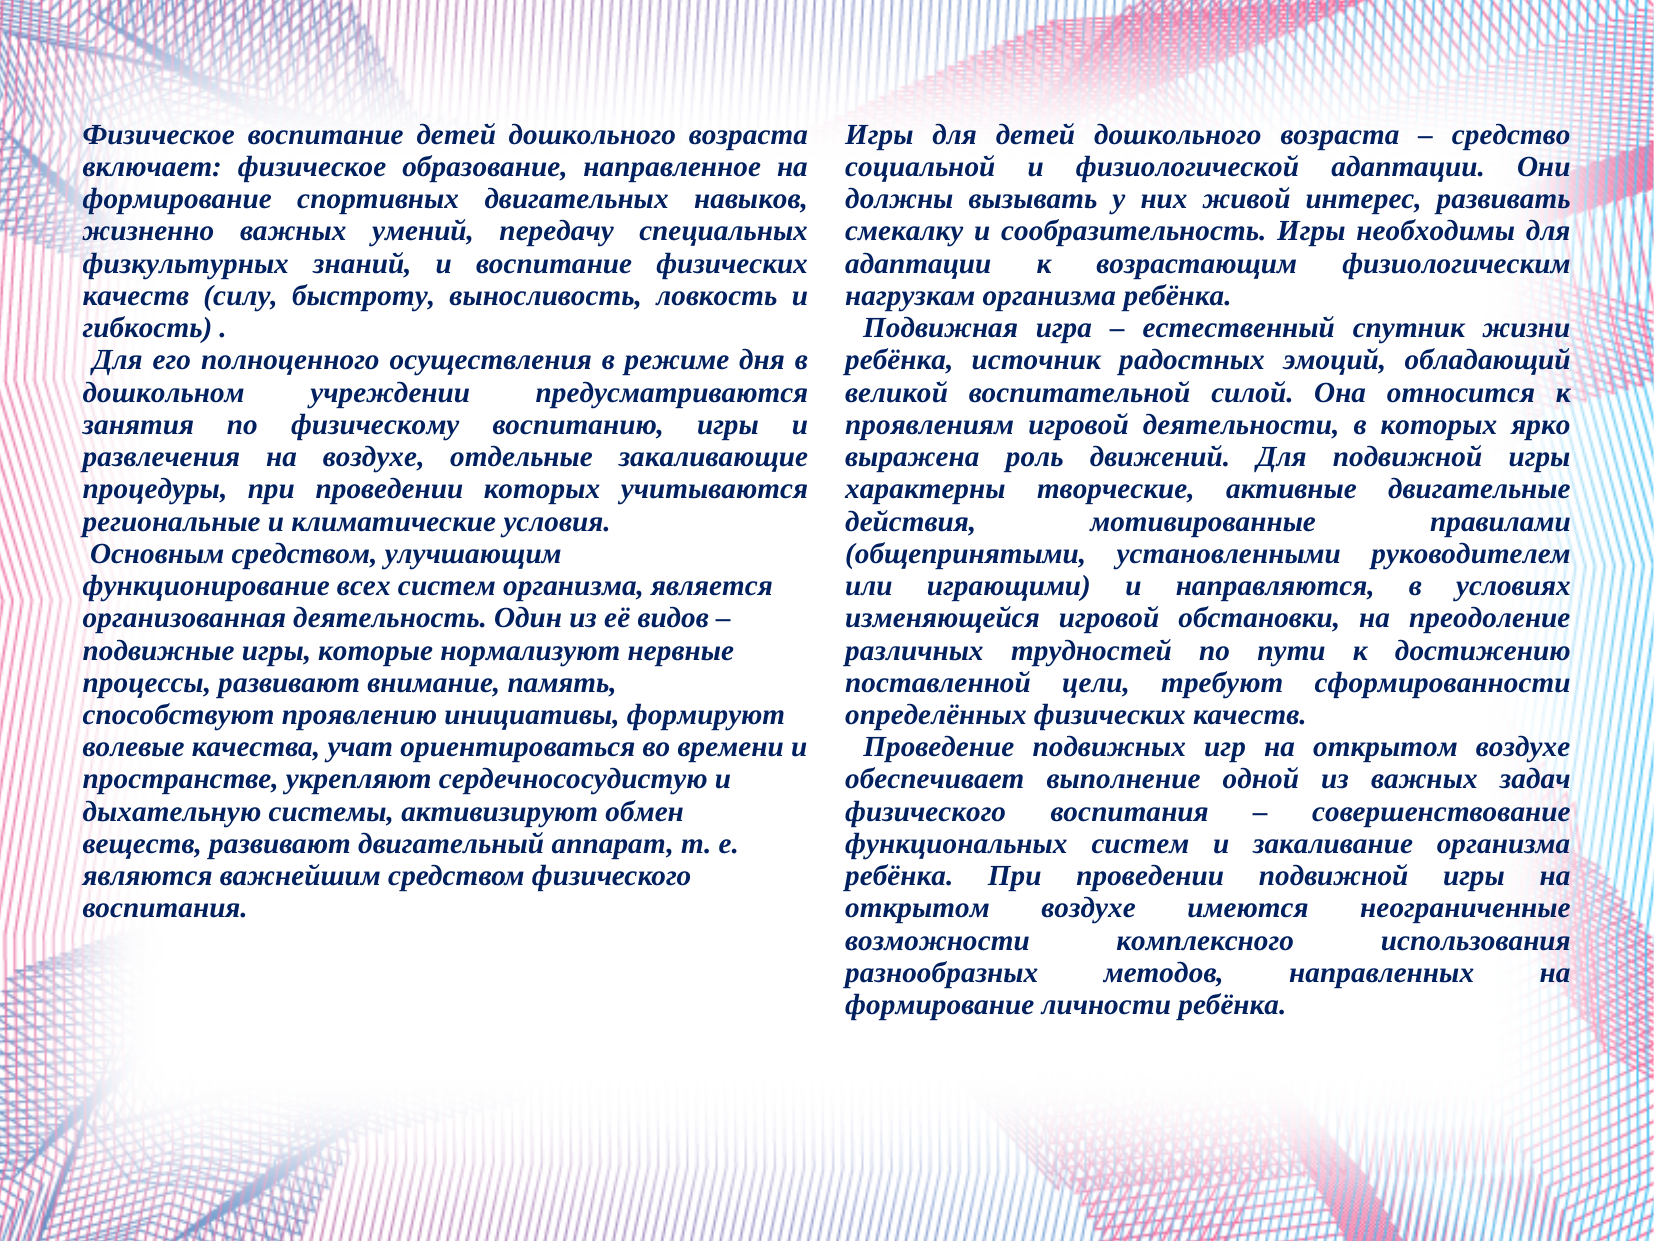

#
Физическое воспитание детей дошкольного возраста включает: физическое образование, направленное на формирование спортивных двигательных навыков, жизненно важных умений, передачу специальных физкультурных знаний, и воспитание физических качеств (силу, быстроту, выносливость, ловкость и гибкость) .
 Для его полноценного осуществления в режиме дня в дошкольном учреждении предусматриваются занятия по физическому воспитанию, игры и развлечения на воздухе, отдельные закаливающие процедуры, при проведении которых учитываются региональные и климатические условия.
 Основным средством, улучшающим функционирование всех систем организма, является организованная деятельность. Один из её видов – подвижные игры, которые нормализуют нервные процессы, развивают внимание, память, способствуют проявлению инициативы, формируют волевые качества, учат ориентироваться во времени и пространстве, укрепляют сердечнососудистую и дыхательную системы, активизируют обмен веществ, развивают двигательный аппарат, т. е. являются важнейшим средством физического воспитания.
Игры для детей дошкольного возраста – средство социальной и физиологической адаптации. Они должны вызывать у них живой интерес, развивать смекалку и сообразительность. Игры необходимы для адаптации к возрастающим физиологическим нагрузкам организма ребёнка.
 Подвижная игра – естественный спутник жизни ребёнка, источник радостных эмоций, обладающий великой воспитательной силой. Она относится к проявлениям игровой деятельности, в которых ярко выражена роль движений. Для подвижной игры характерны творческие, активные двигательные действия, мотивированные правилами (общепринятыми, установленными руководителем или играющими) и направляются, в условиях изменяющейся игровой обстановки, на преодоление различных трудностей по пути к достижению поставленной цели, требуют сформированности определённых физических качеств.
 Проведение подвижных игр на открытом воздухе обеспечивает выполнение одной из важных задач физического воспитания – совершенствование функциональных систем и закаливание организма ребёнка. При проведении подвижной игры на открытом воздухе имеются неограниченные возможности комплексного использования разнообразных методов, направленных на формирование личности ребёнка.